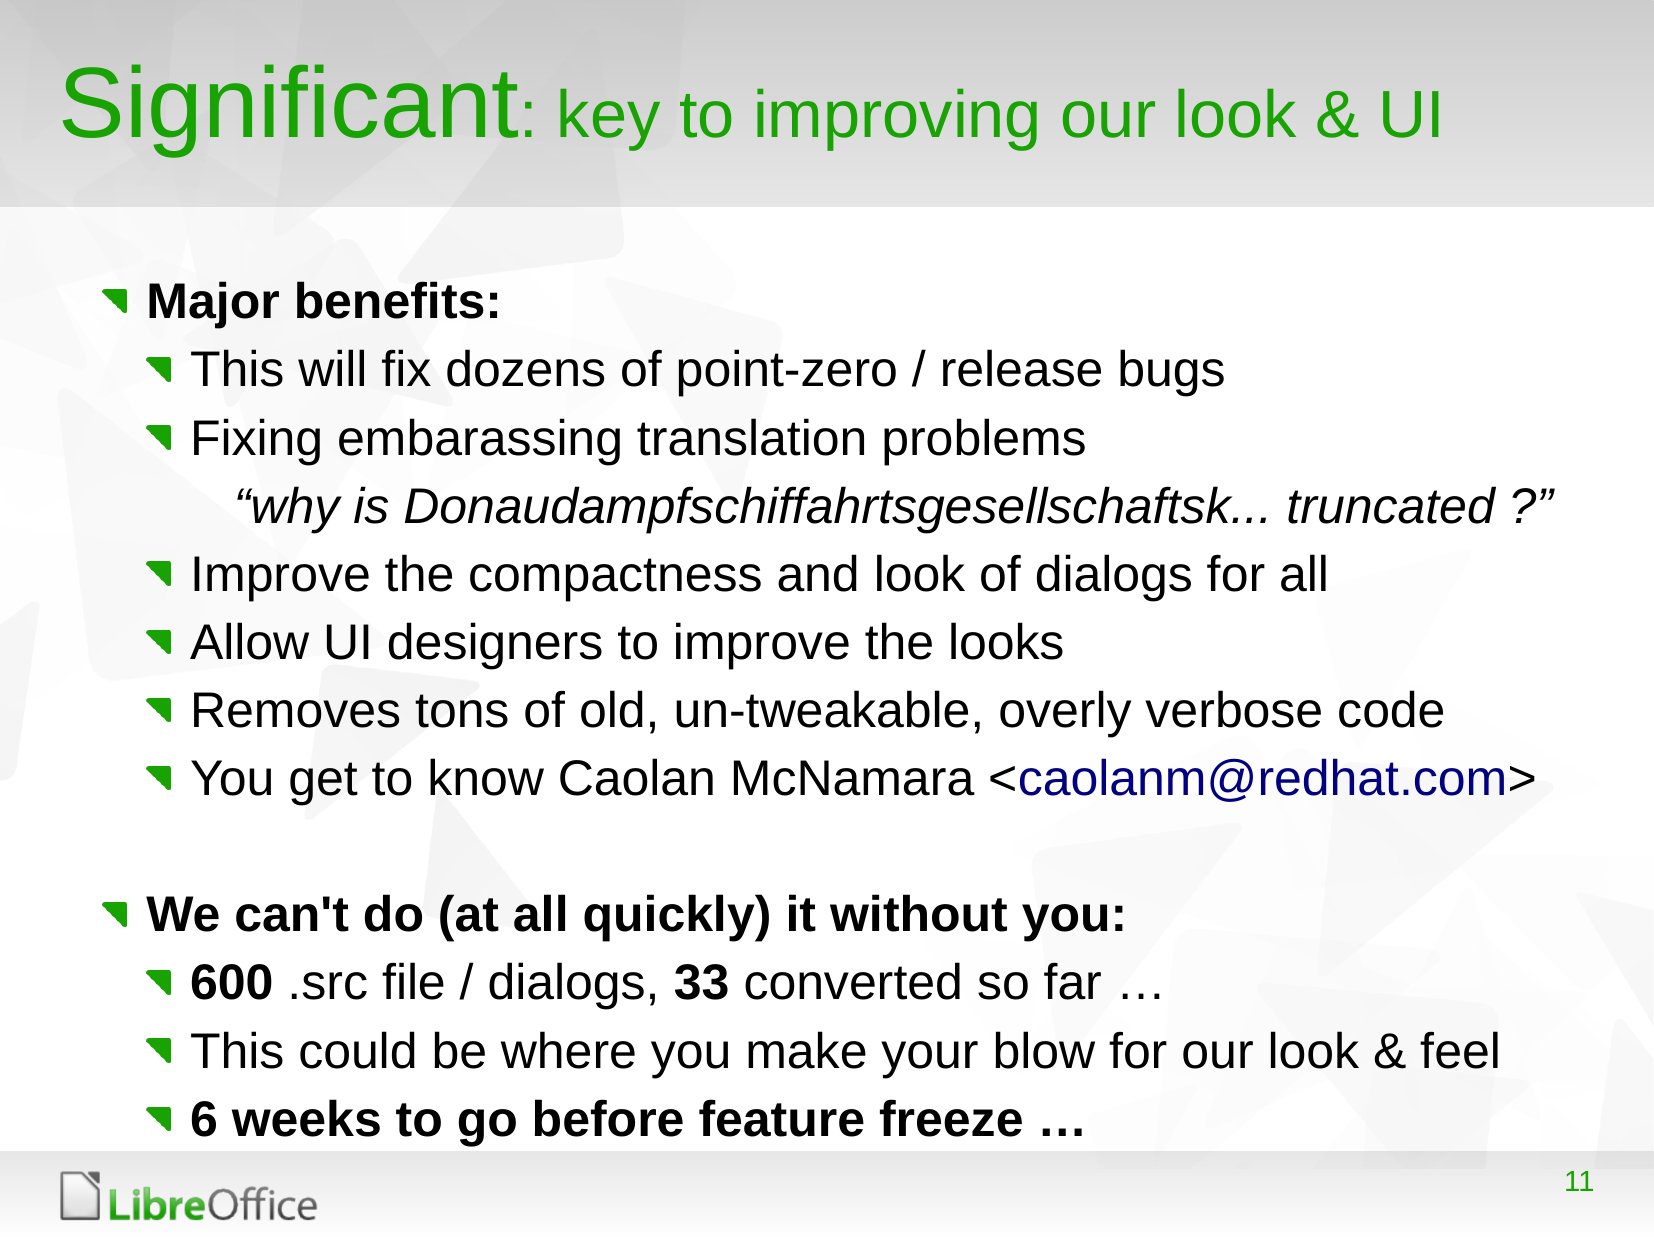

# Significant: key to improving our look & UI
Major benefits:
This will fix dozens of point-zero / release bugs
Fixing embarassing translation problems
“why is Donaudampfschiffahrtsgesellschaftsk... truncated ?”
Improve the compactness and look of dialogs for all
Allow UI designers to improve the looks
Removes tons of old, un-tweakable, overly verbose code
You get to know Caolan McNamara <caolanm@redhat.com>
We can't do (at all quickly) it without you:
600 .src file / dialogs, 33 converted so far …
This could be where you make your blow for our look & feel
6 weeks to go before feature freeze …
11